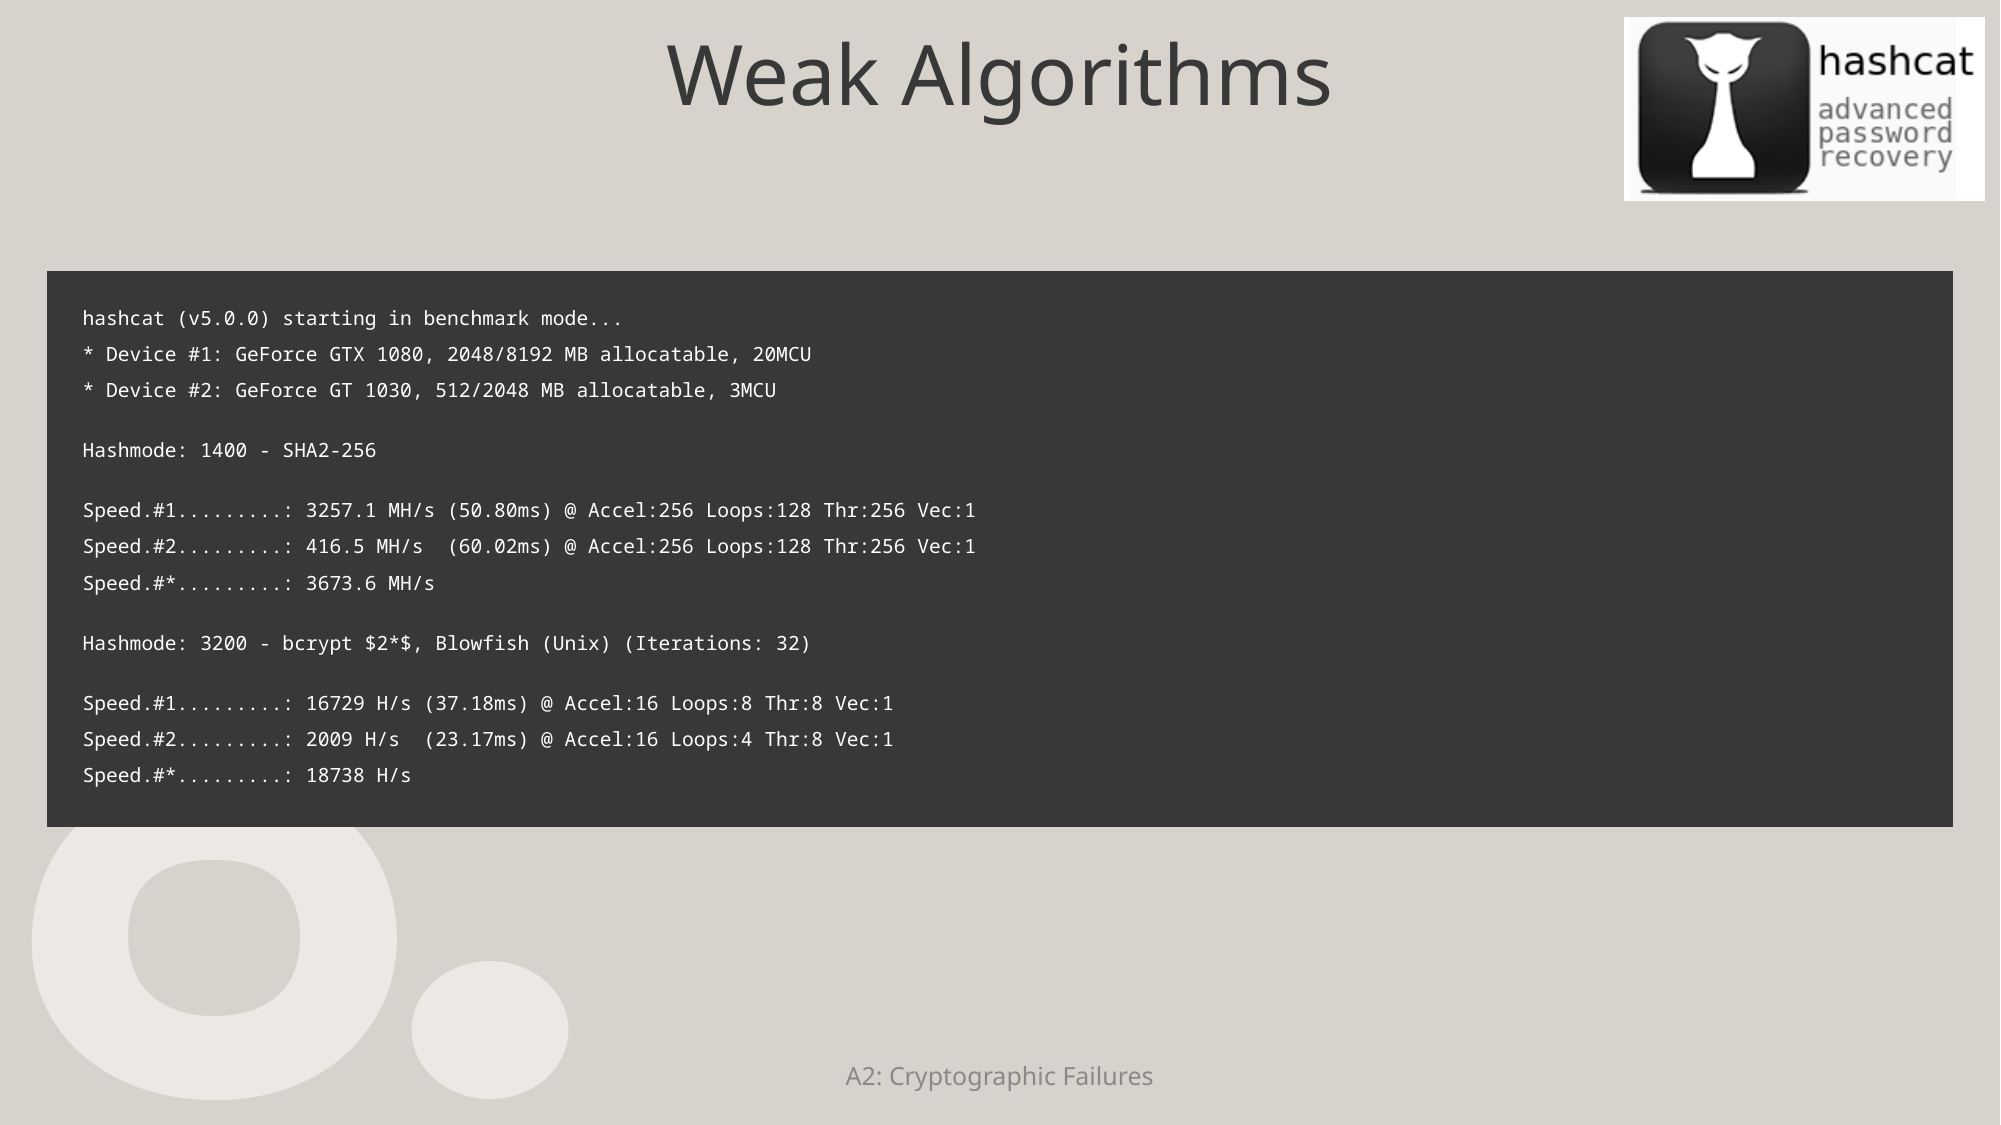

# Weak Algorithms
hashcat (v5.0.0) starting in benchmark mode...
* Device #1: GeForce GTX 1080, 2048/8192 MB allocatable, 20MCU
* Device #2: GeForce GT 1030, 512/2048 MB allocatable, 3MCU
Hashmode: 1400 - SHA2-256
Speed.#1.........: 3257.1 MH/s (50.80ms) @ Accel:256 Loops:128 Thr:256 Vec:1
Speed.#2.........: 416.5 MH/s (60.02ms) @ Accel:256 Loops:128 Thr:256 Vec:1
Speed.#*.........: 3673.6 MH/s
Hashmode: 3200 - bcrypt $2*$, Blowfish (Unix) (Iterations: 32)
Speed.#1.........: 16729 H/s (37.18ms) @ Accel:16 Loops:8 Thr:8 Vec:1
Speed.#2.........: 2009 H/s (23.17ms) @ Accel:16 Loops:4 Thr:8 Vec:1
Speed.#*.........: 18738 H/s
A2: Cryptographic Failures